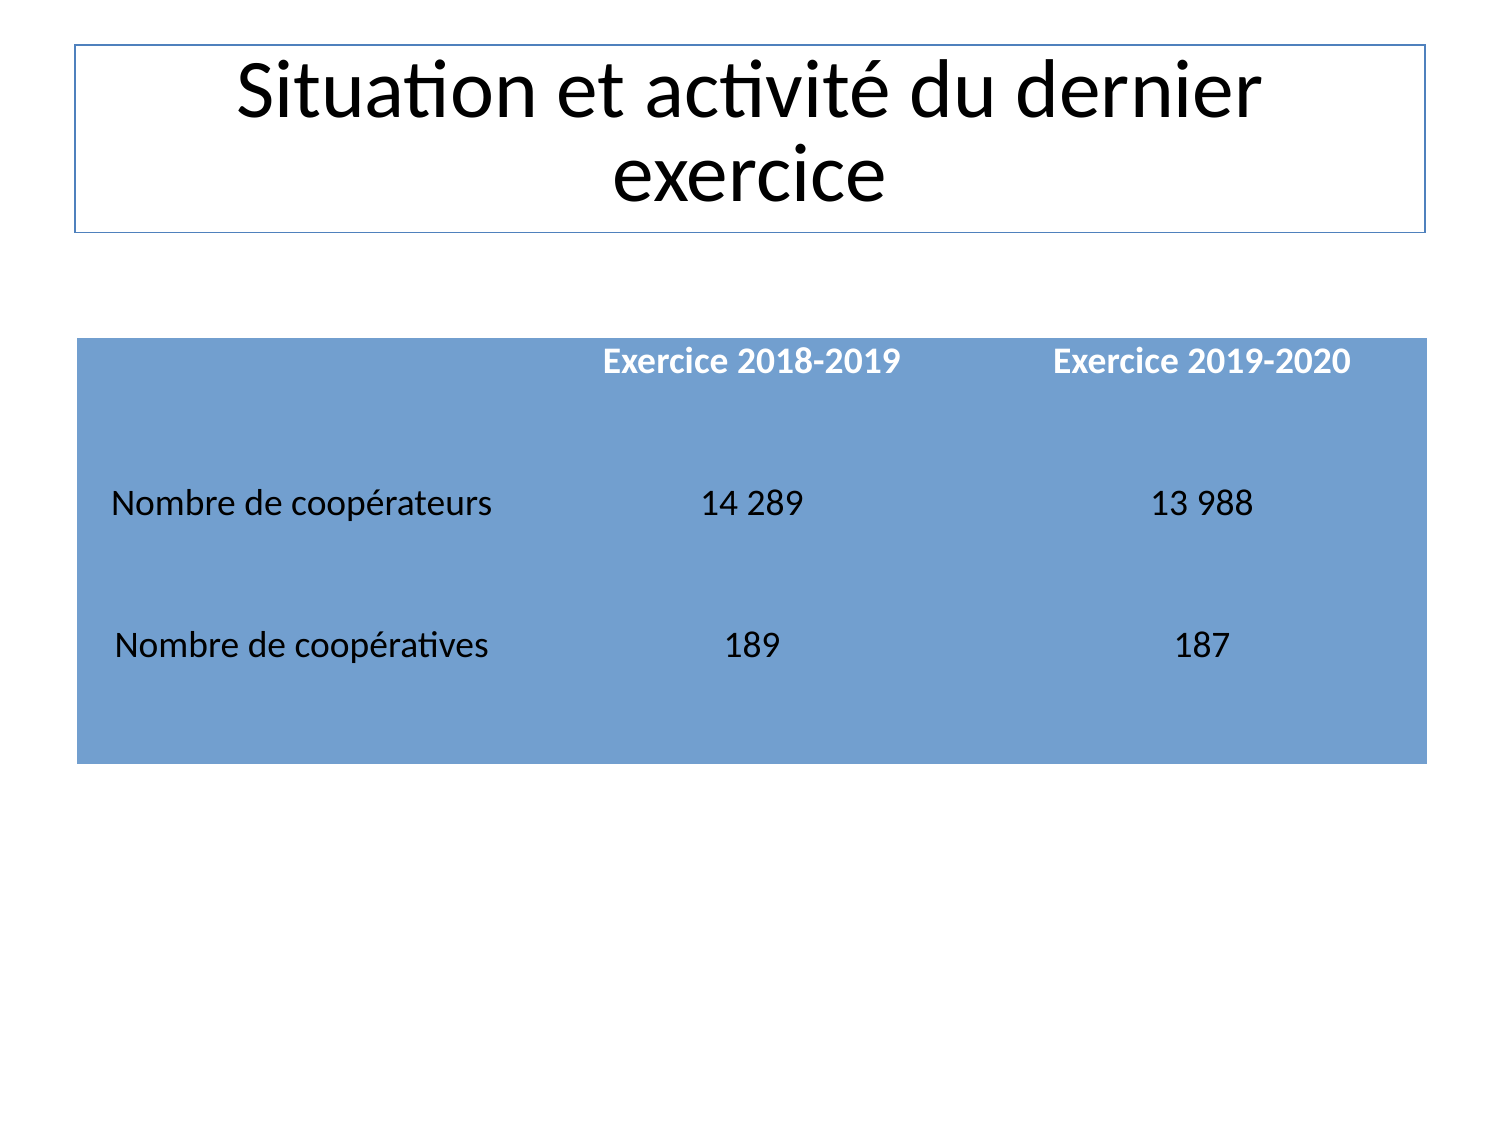

Situation et activité du dernier exercice
| | Exercice 2018-2019 | Exercice 2019-2020 |
| --- | --- | --- |
| Nombre de coopérateurs | 14 289 | 13 988 |
| Nombre de coopératives | 189 | 187 |